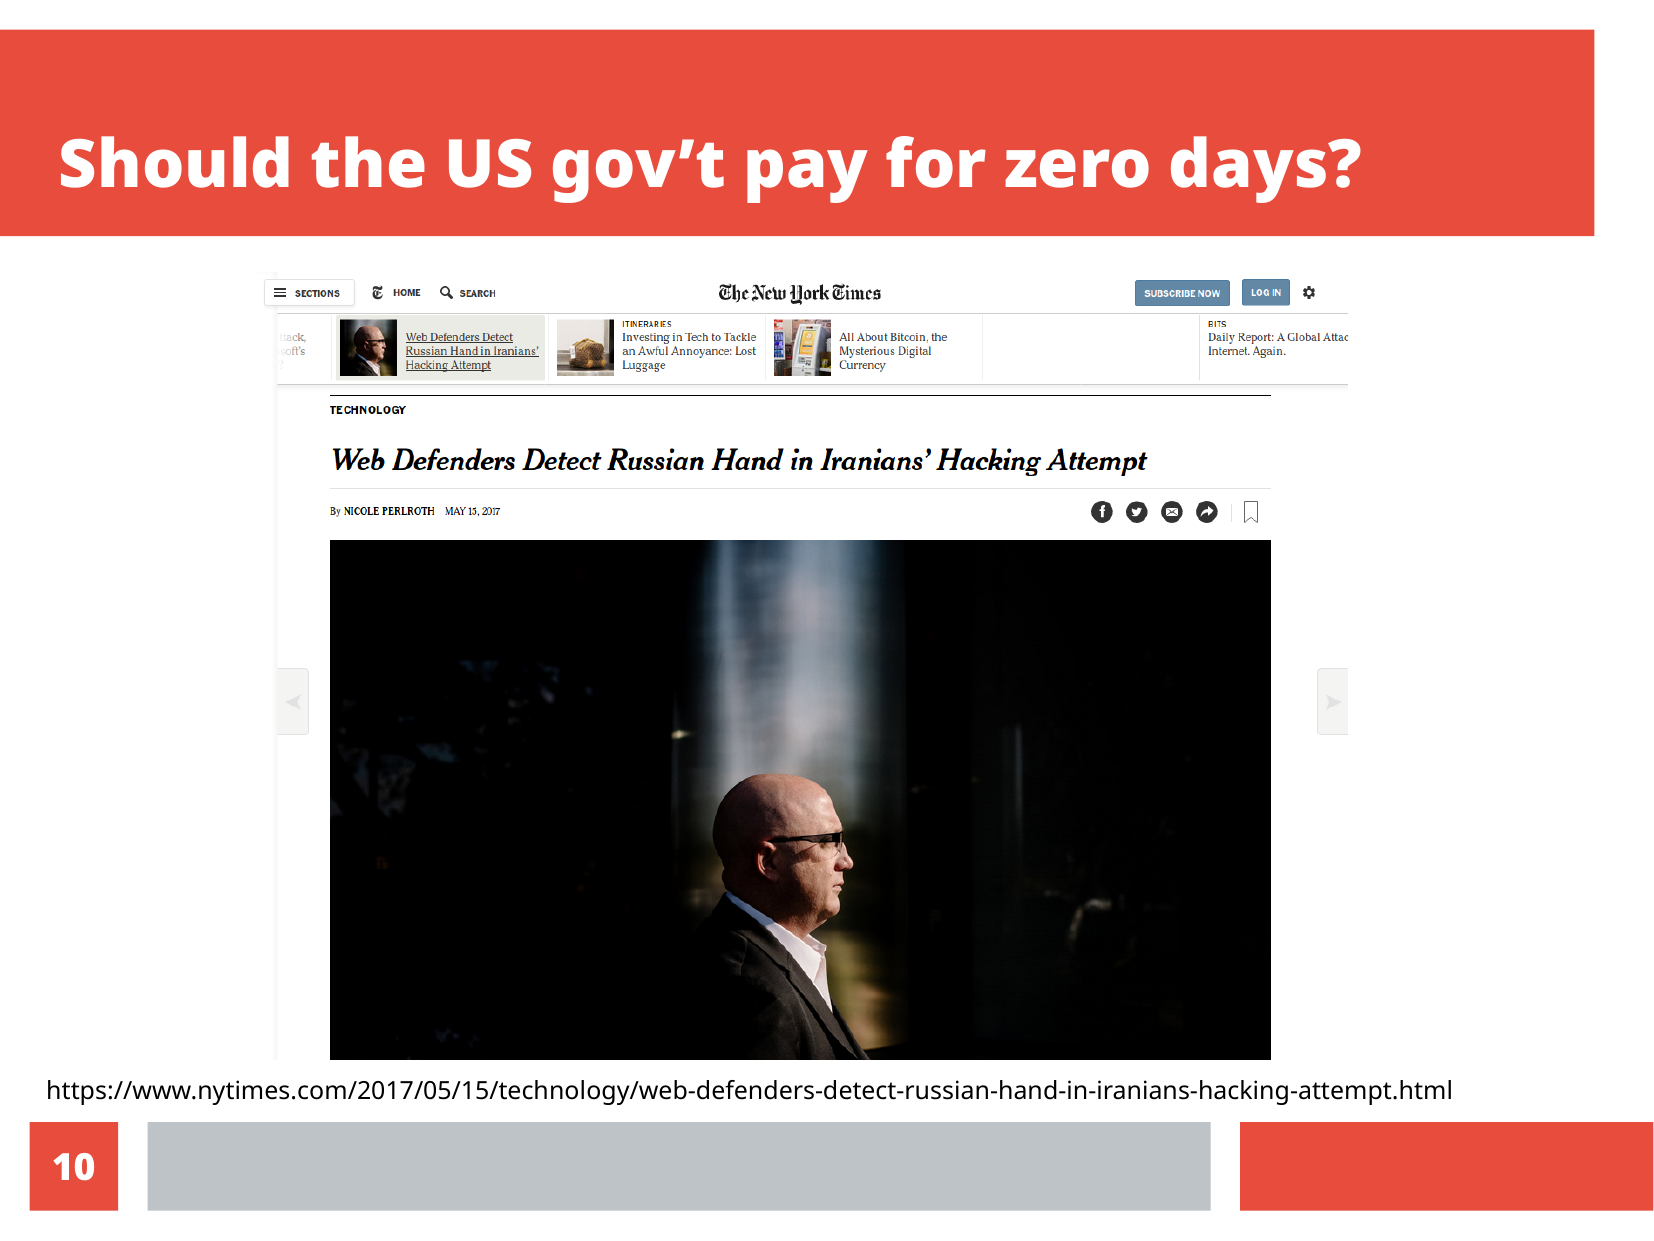

# Should the US gov’t pay for zero days?
https://www.nytimes.com/2017/05/15/technology/web-defenders-detect-russian-hand-in-iranians-hacking-attempt.html
10